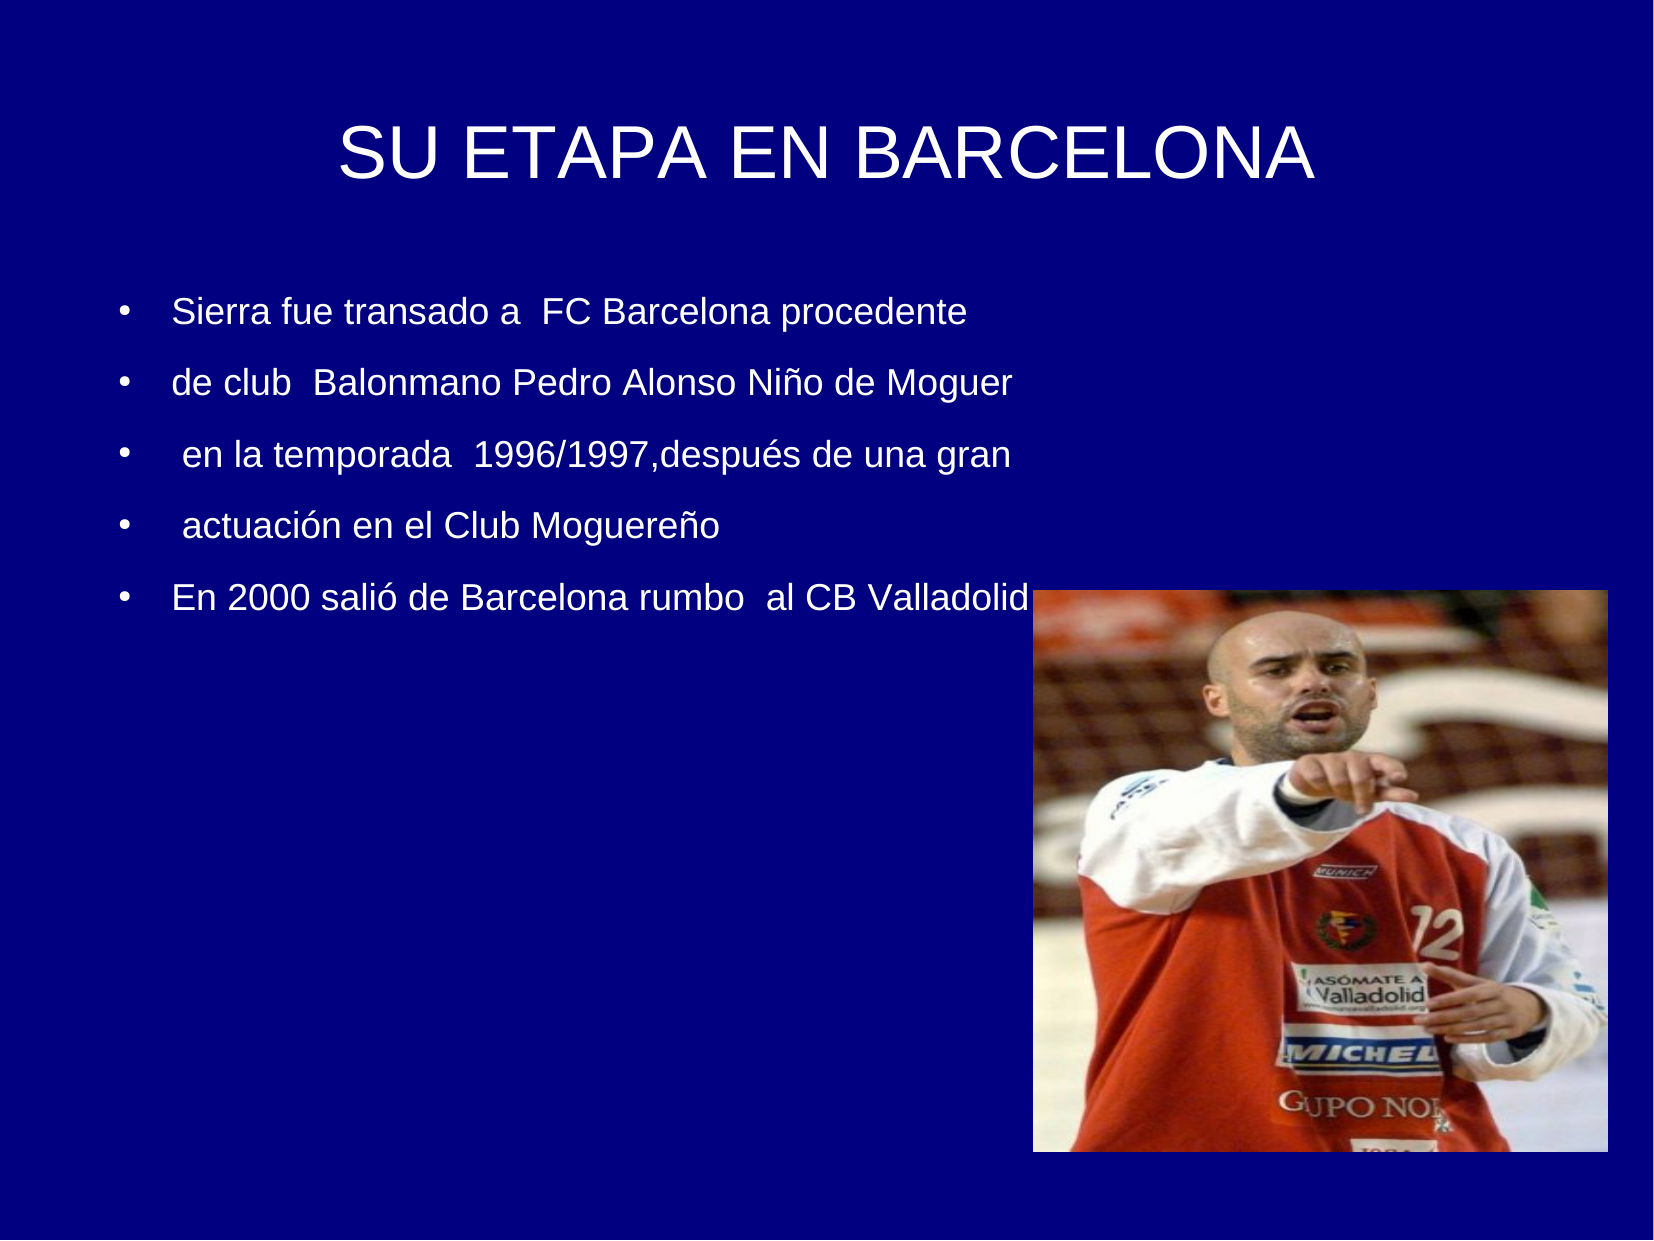

# SU ETAPA EN BARCELONA
Sierra fue transado a FC Barcelona procedente
de club Balonmano Pedro Alonso Niño de Moguer
 en la temporada 1996/1997,después de una gran
 actuación en el Club Moguereño
En 2000 salió de Barcelona rumbo al CB Valladolid